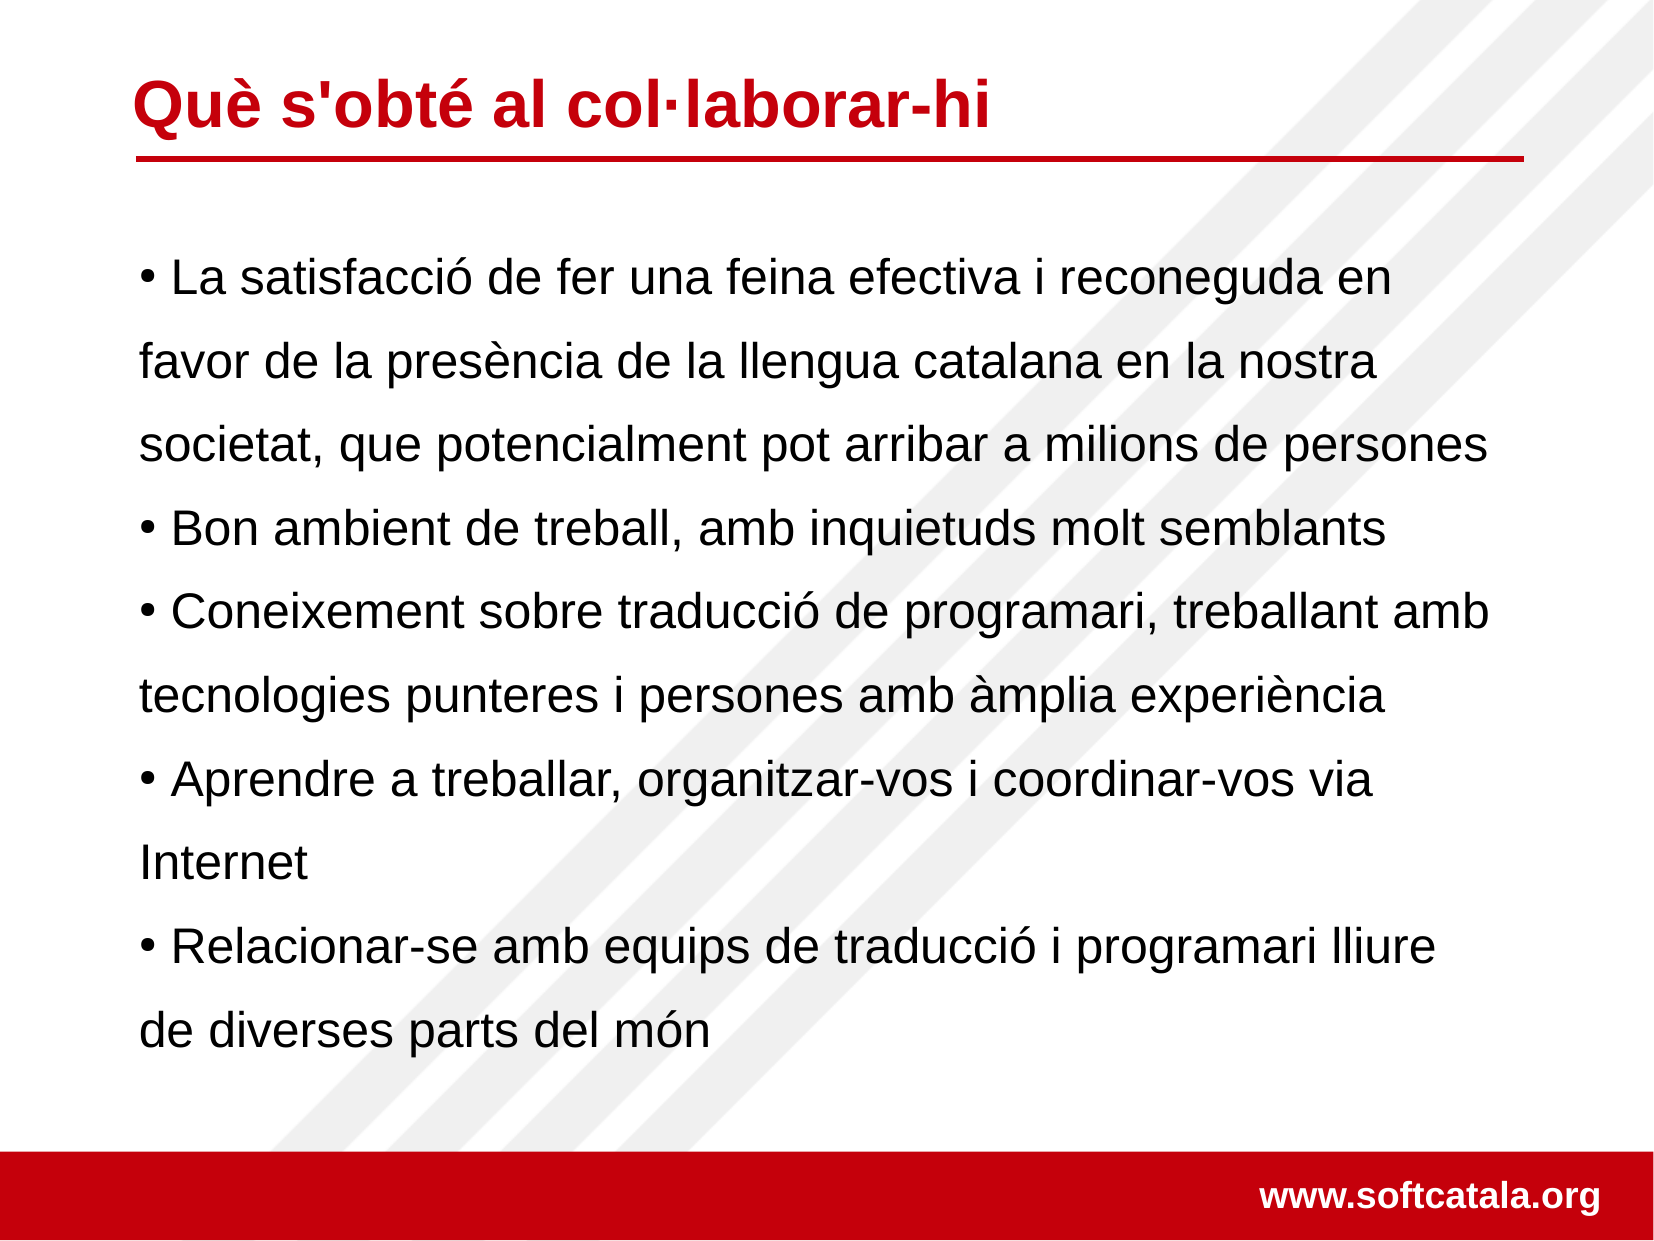

Què s'obté al col·laborar-hi
 La satisfacció de fer una feina efectiva i reconeguda en favor de la presència de la llengua catalana en la nostra societat, que potencialment pot arribar a milions de persones
 Bon ambient de treball, amb inquietuds molt semblants
 Coneixement sobre traducció de programari, treballant amb tecnologies punteres i persones amb àmplia experiència
 Aprendre a treballar, organitzar-vos i coordinar-vos via Internet
 Relacionar-se amb equips de traducció i programari lliure de diverses parts del món
 www.softcatala.org